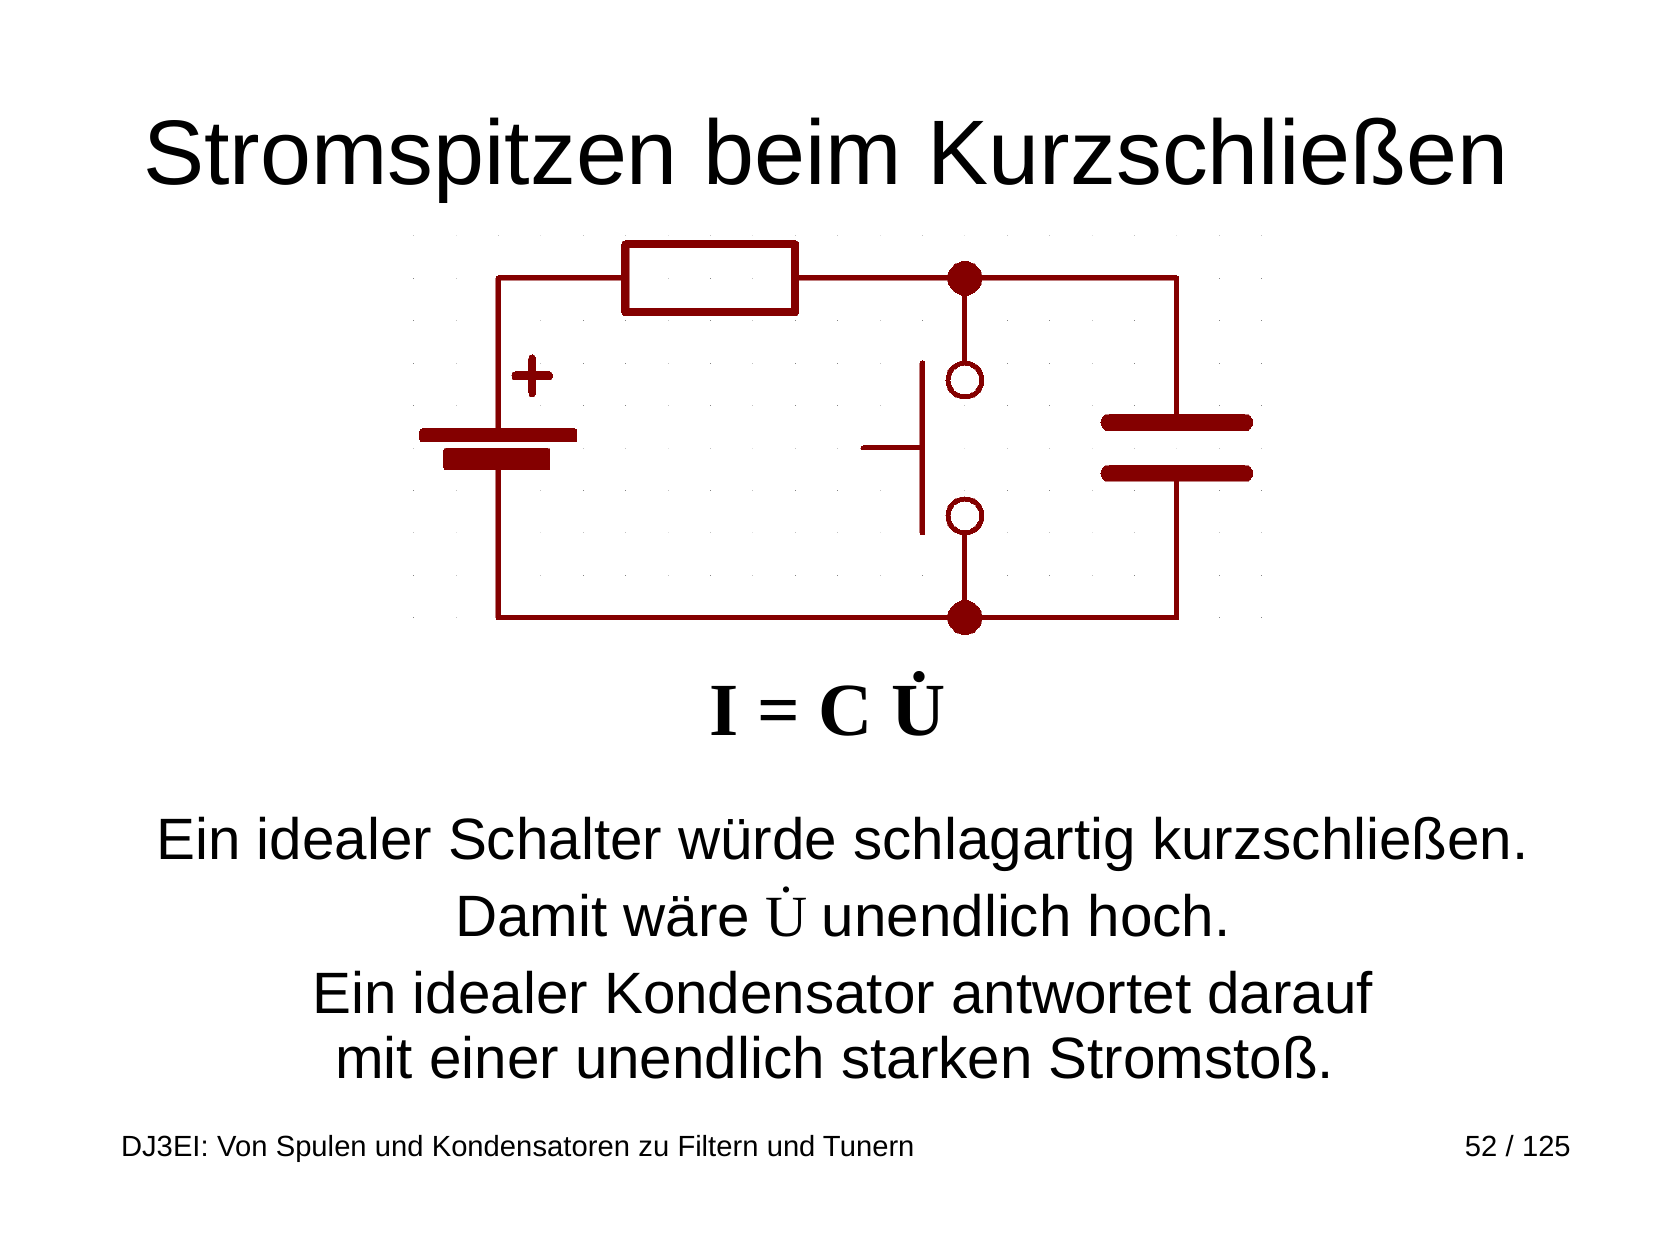

# Stromspitzen beim Kurzschließen
I = C U̇
Ein idealer Schalter würde schlagartig kurzschließen.
Damit wäre U̇ unendlich hoch.
Ein idealer Kondensator antwortet darauf
mit einer unendlich starken Stromstoß.